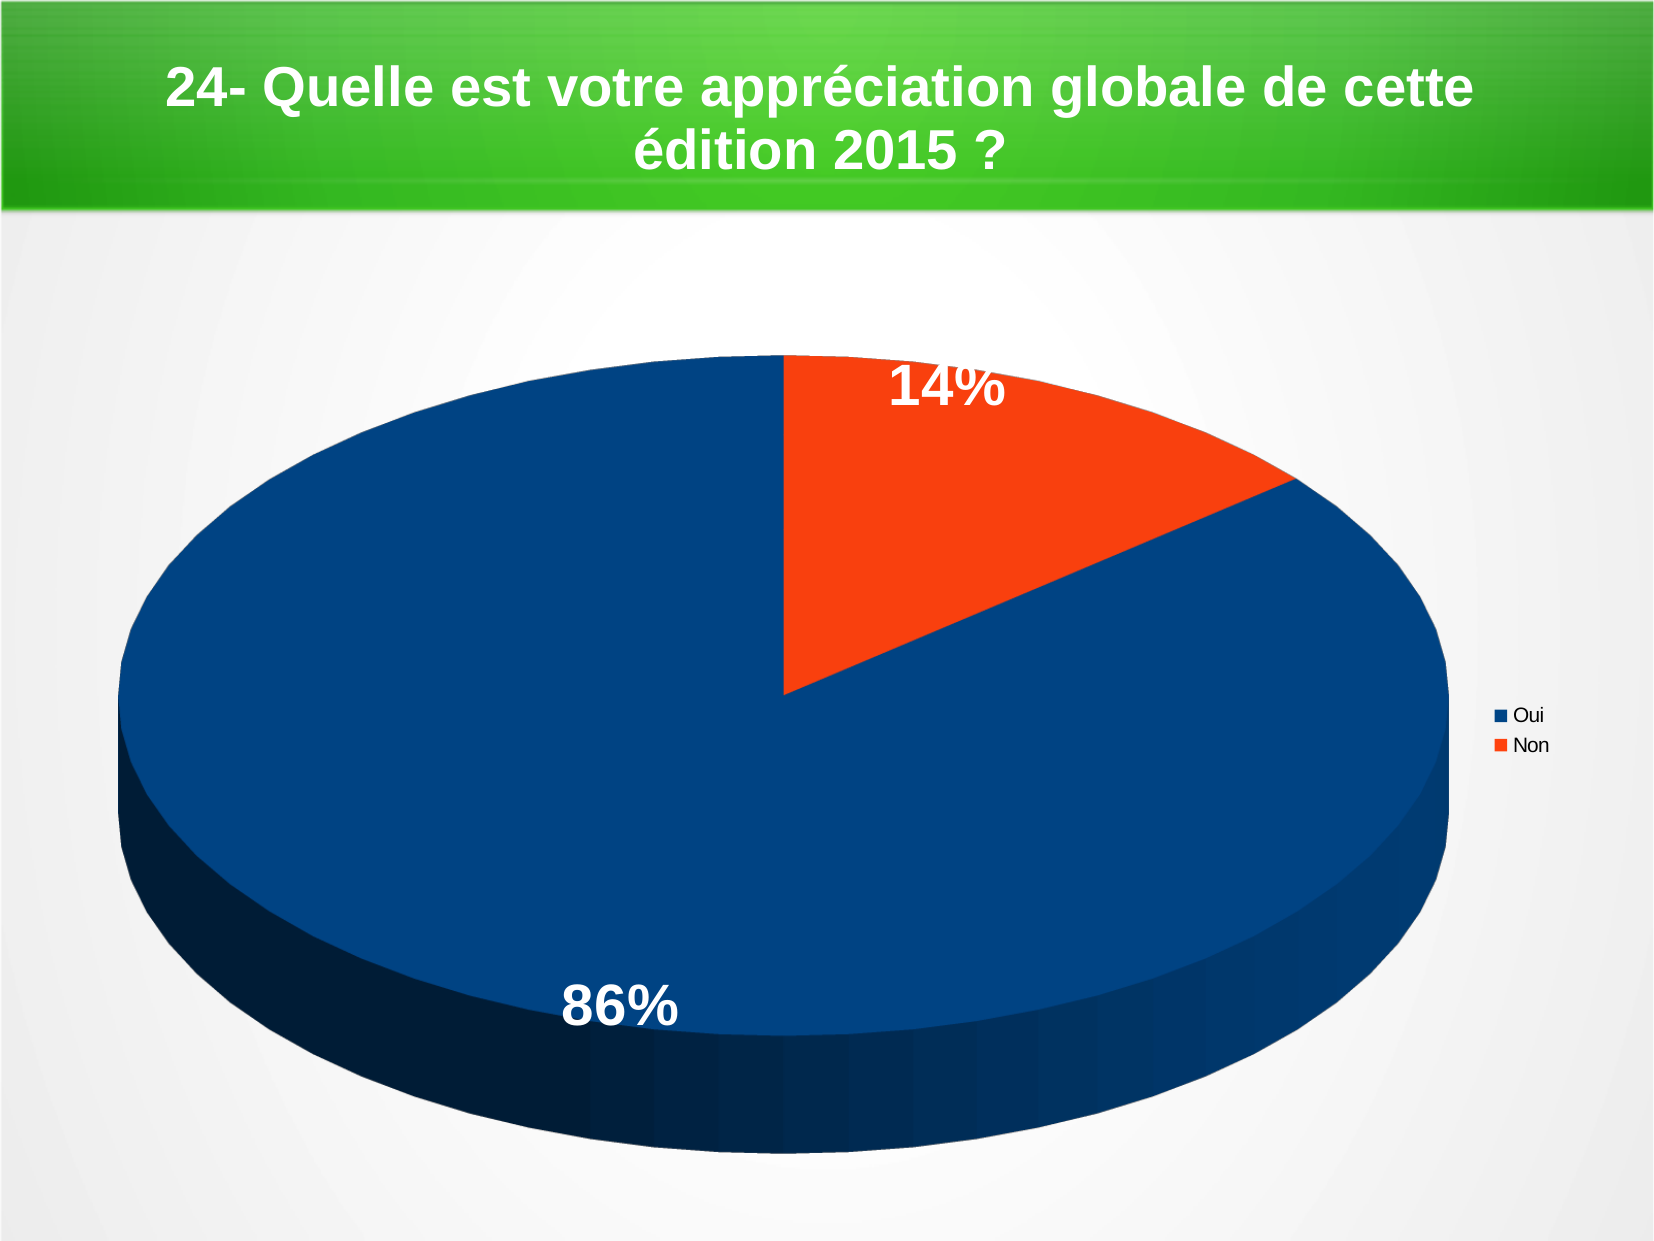

# 24- Quelle est votre appréciation globale de cette édition 2015 ?
[unsupported chart]